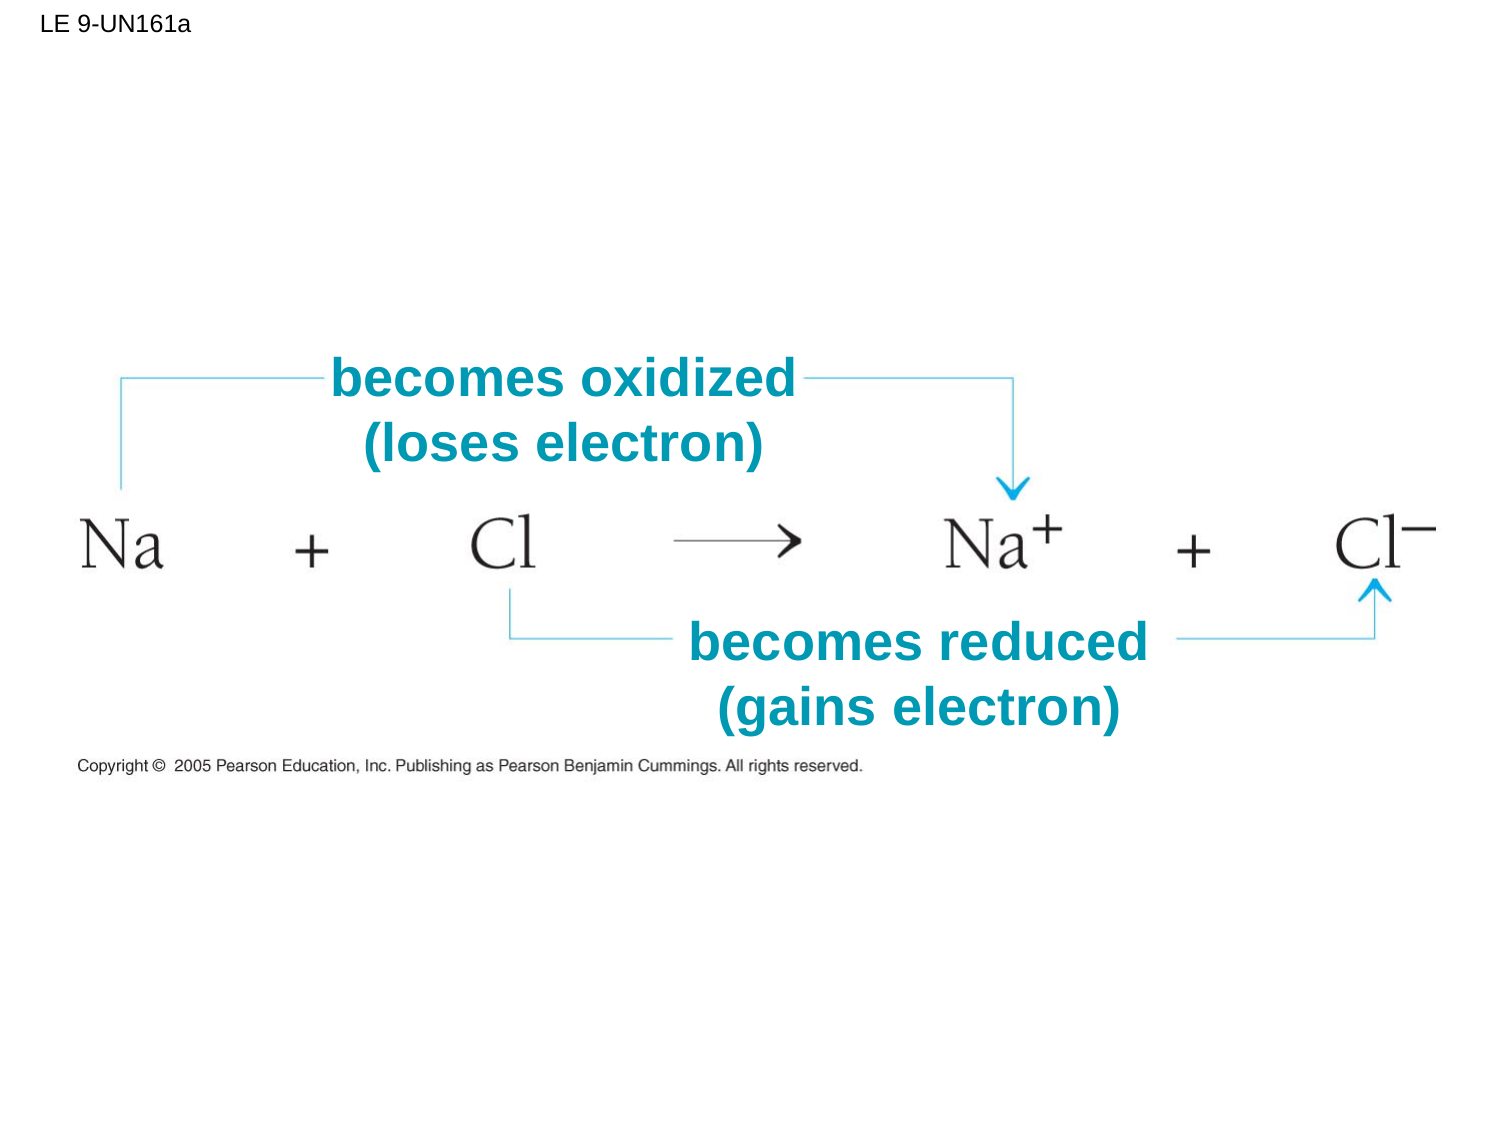

# LE 9-UN161a
becomes oxidized
(loses electron)
becomes reduced
(gains electron)